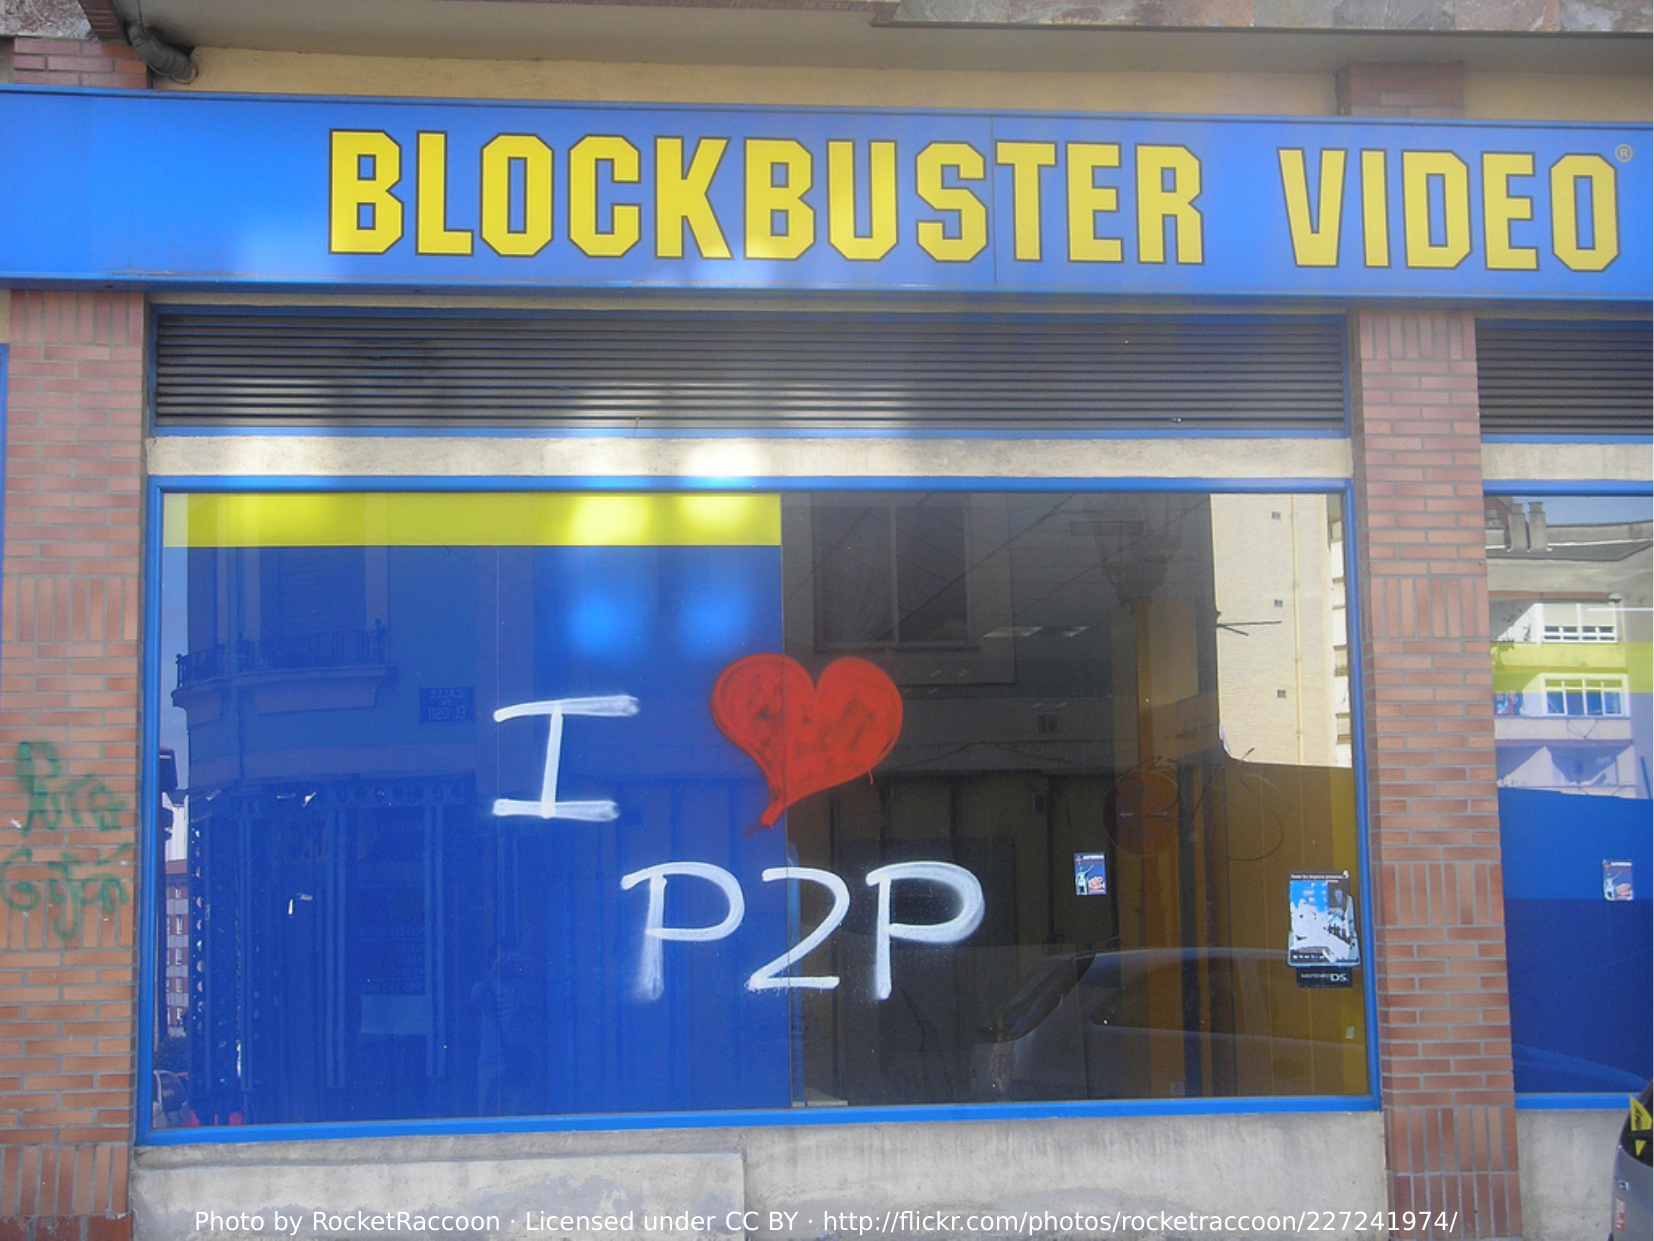

#
Photo by RocketRaccoon · Licensed under CC BY · http://flickr.com/photos/rocketraccoon/227241974/